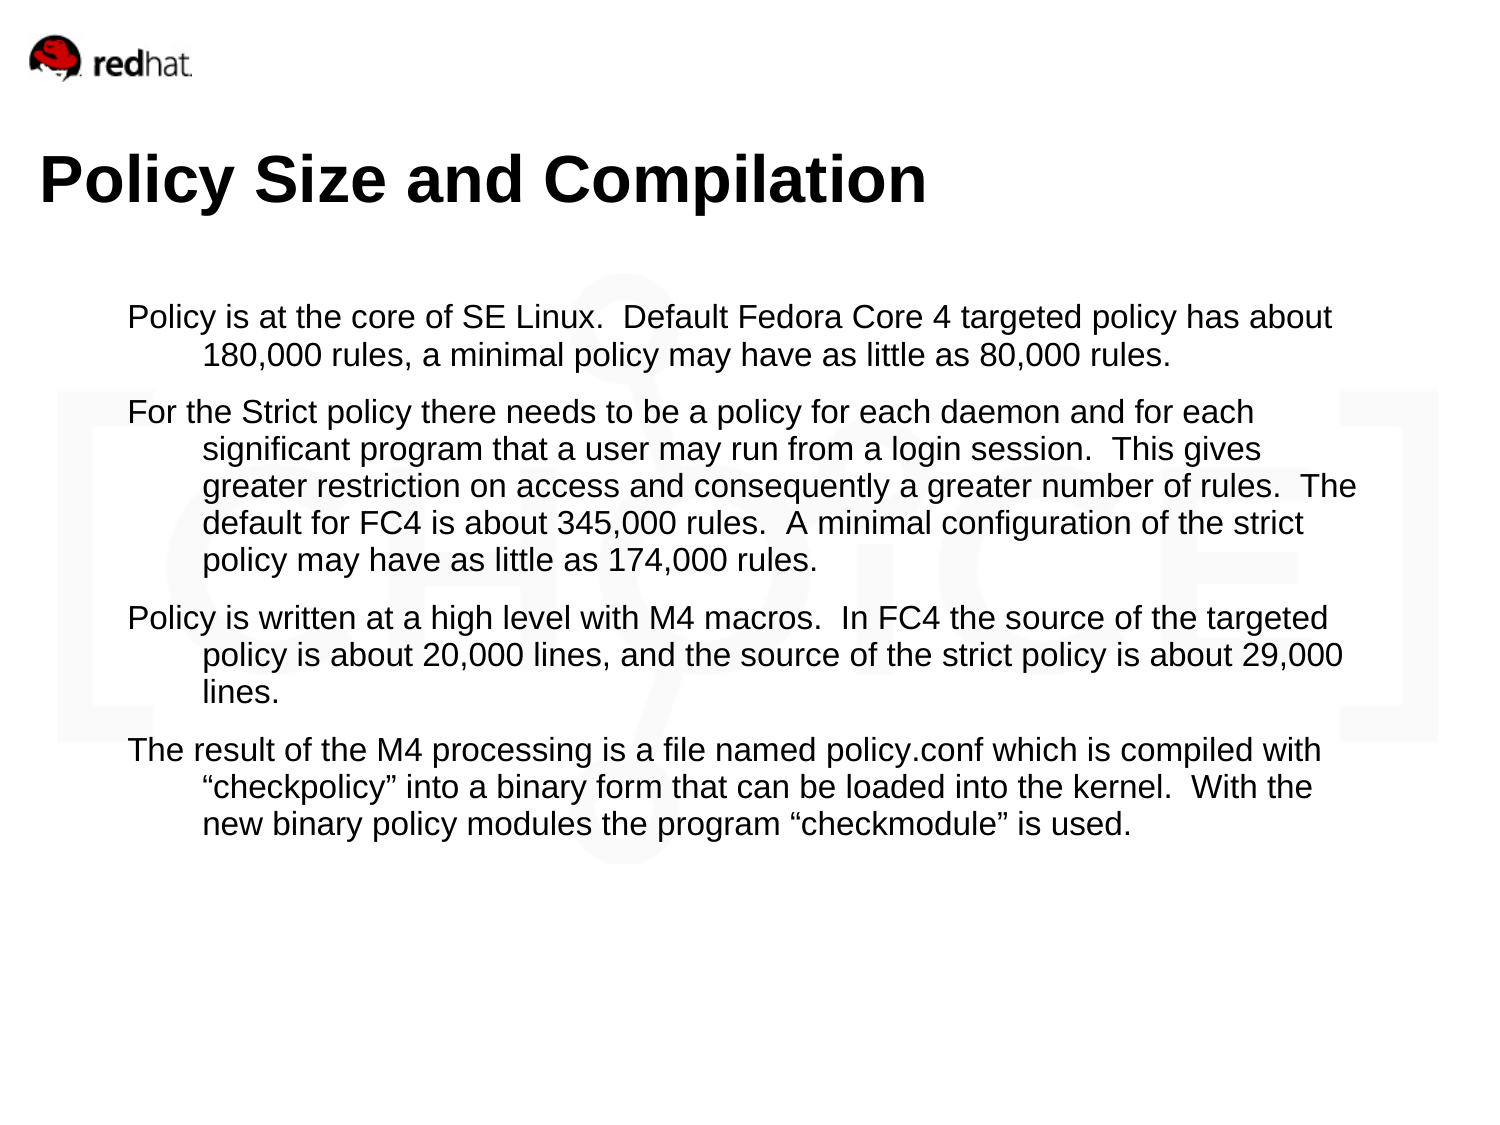

# Policy Size and Compilation
Policy is at the core of SE Linux. Default Fedora Core 4 targeted policy has about 180,000 rules, a minimal policy may have as little as 80,000 rules.
For the Strict policy there needs to be a policy for each daemon and for each significant program that a user may run from a login session. This gives greater restriction on access and consequently a greater number of rules. The default for FC4 is about 345,000 rules. A minimal configuration of the strict policy may have as little as 174,000 rules.
Policy is written at a high level with M4 macros. In FC4 the source of the targeted policy is about 20,000 lines, and the source of the strict policy is about 29,000 lines.
The result of the M4 processing is a file named policy.conf which is compiled with “checkpolicy” into a binary form that can be loaded into the kernel. With the new binary policy modules the program “checkmodule” is used.